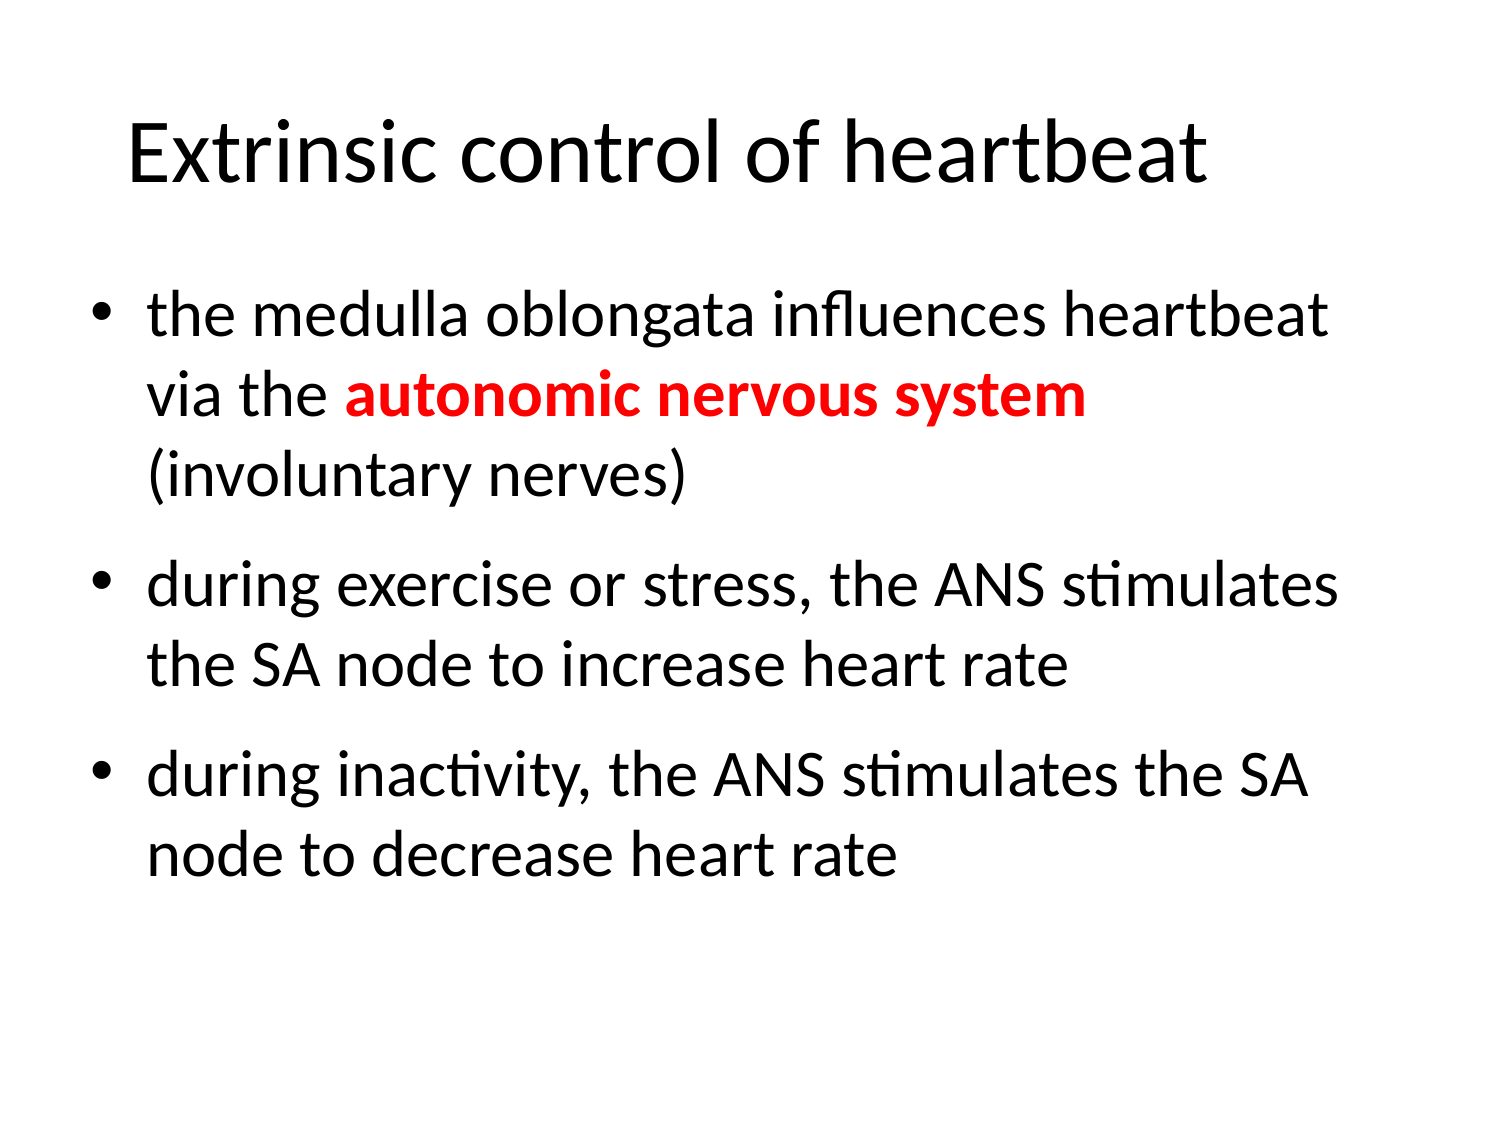

# Extrinsic control of heartbeat
the medulla oblongata influences heartbeat via the autonomic nervous system (involuntary nerves)
during exercise or stress, the ANS stimulates the SA node to increase heart rate
during inactivity, the ANS stimulates the SA node to decrease heart rate